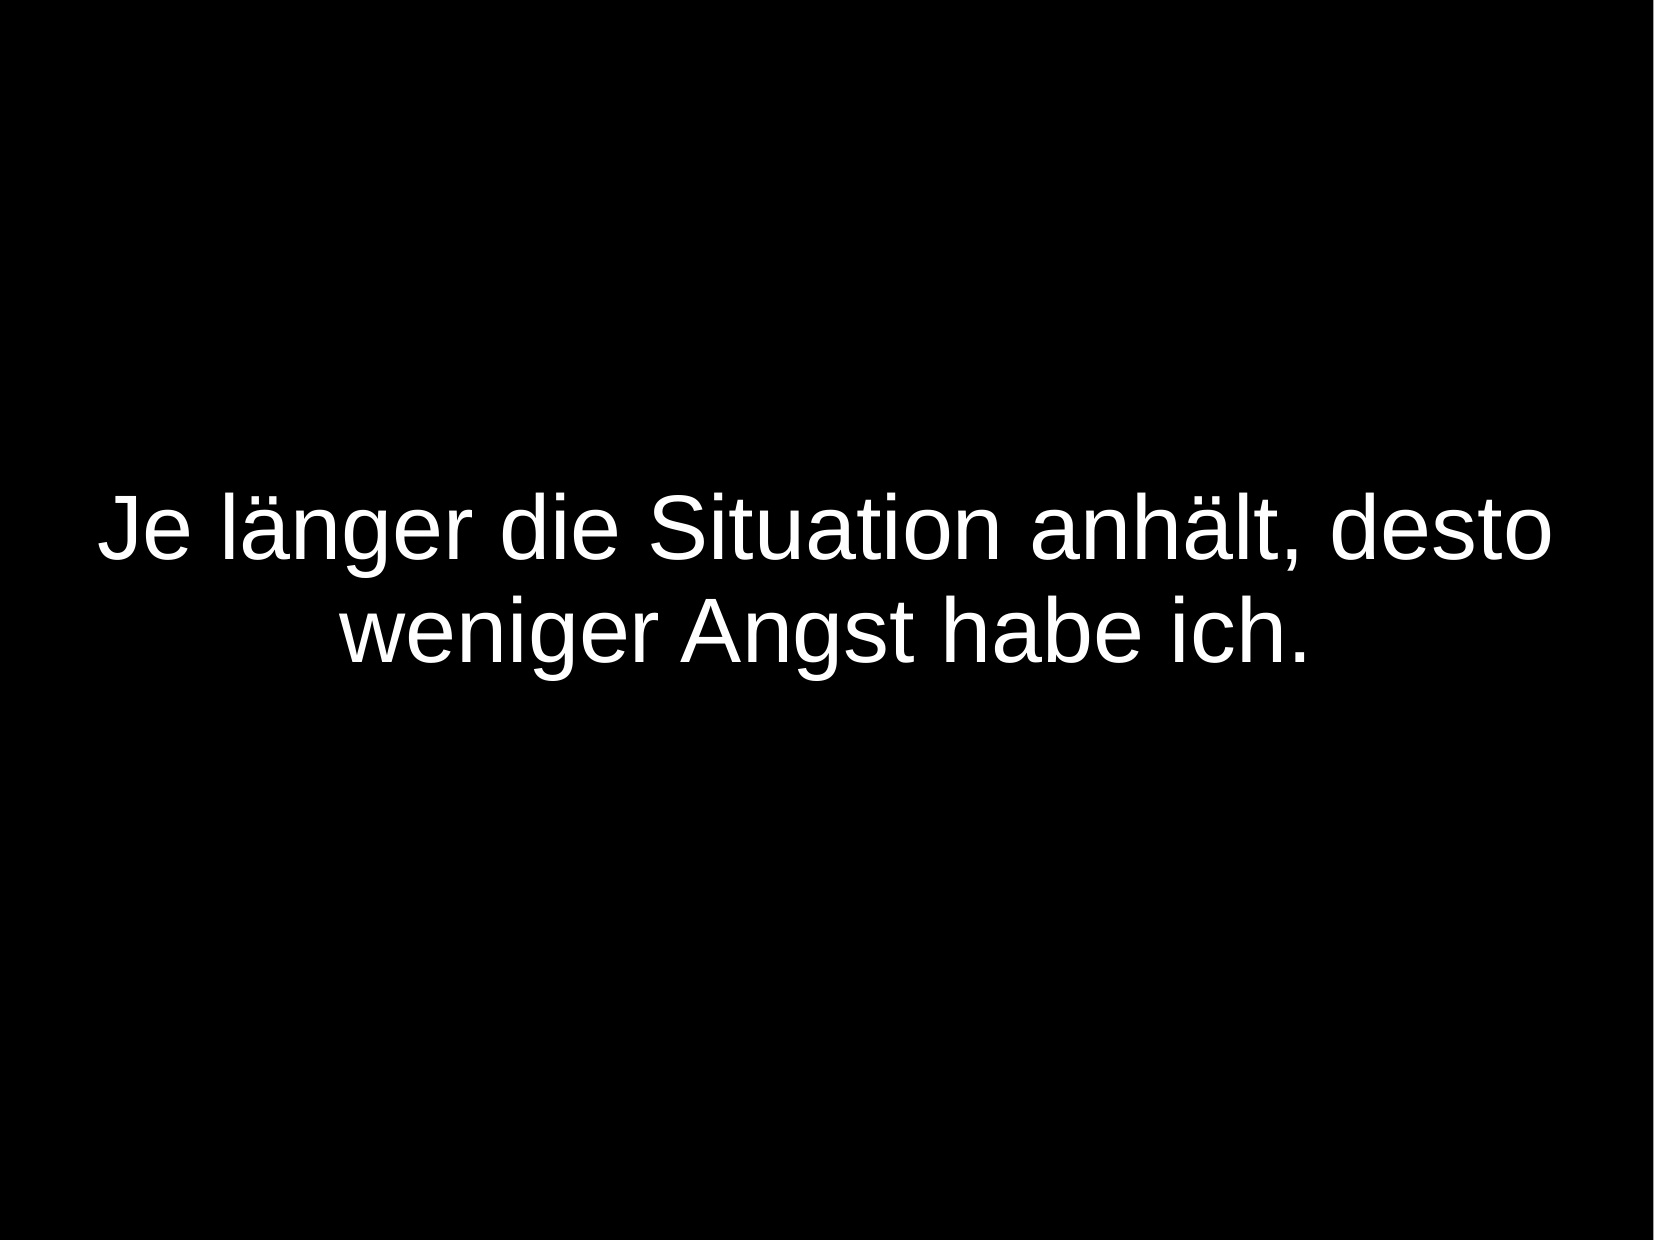

# Je länger die Situation anhält, desto weniger Angst habe ich.